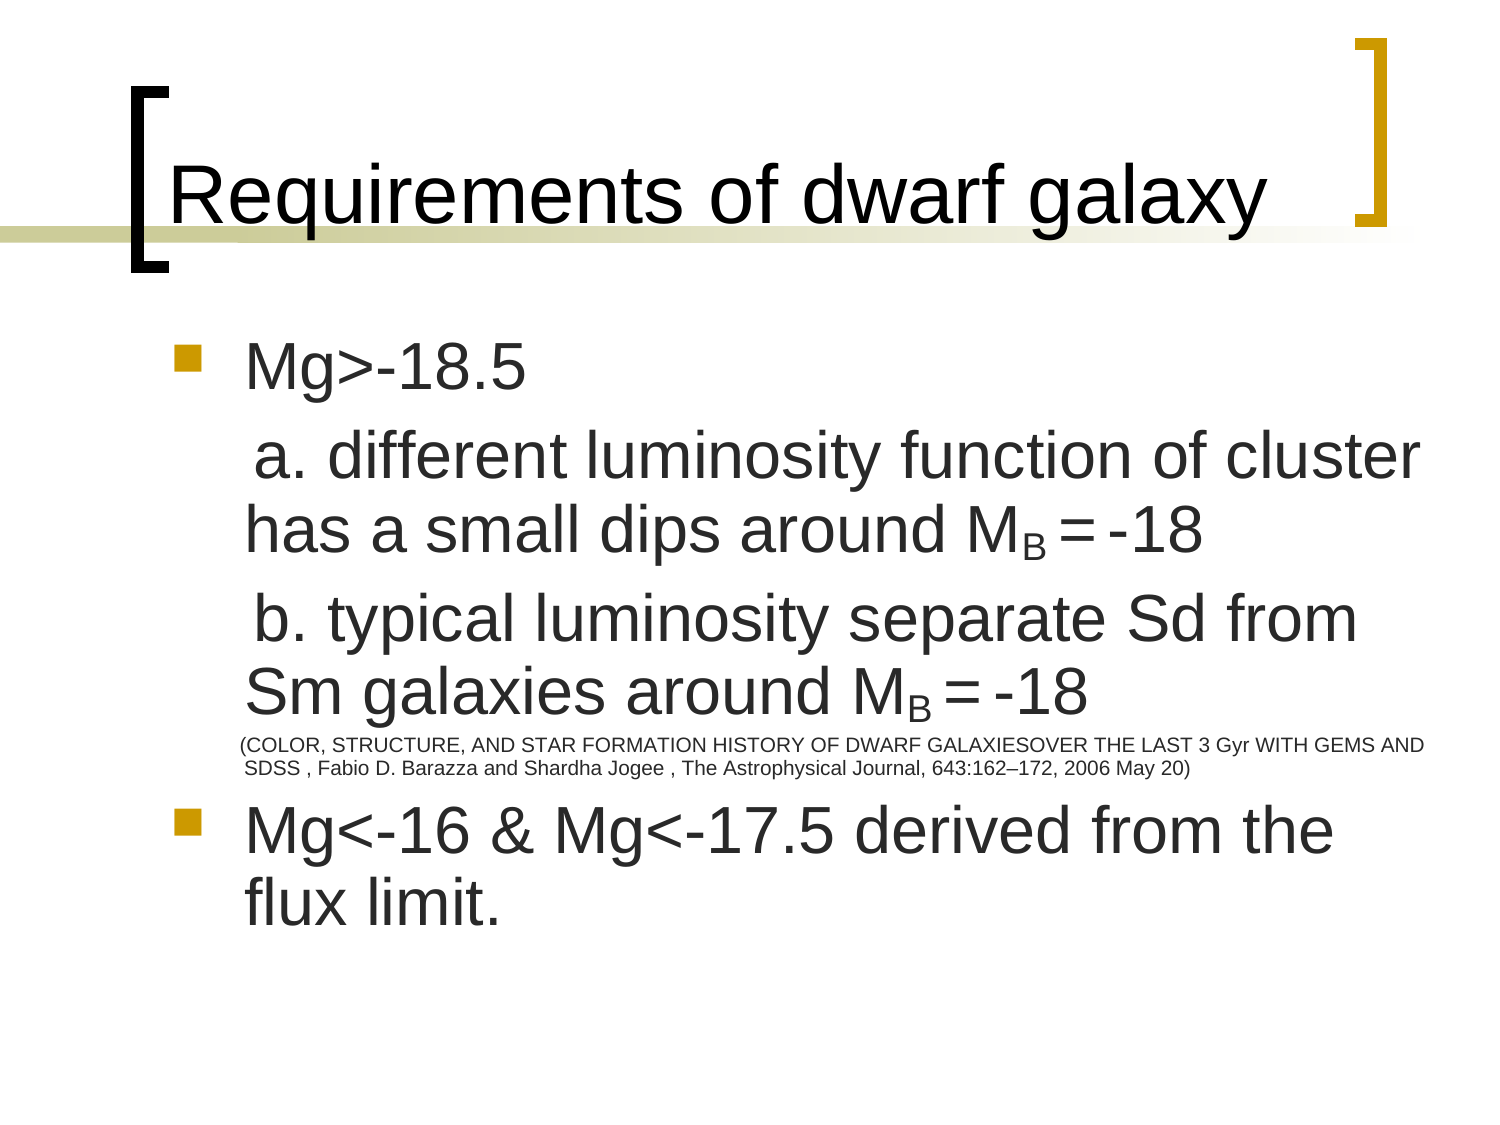

# Requirements of dwarf galaxy
Mg>-18.5
　a. different luminosity function of cluster has a small dips around MB = -18
　b. typical luminosity separate Sd from Sm galaxies around MB = -18
 (COLOR, STRUCTURE, AND STAR FORMATION HISTORY OF DWARF GALAXIESOVER THE LAST 3 Gyr WITH GEMS AND SDSS , Fabio D. Barazza and Shardha Jogee , The Astrophysical Journal, 643:162–172, 2006 May 20)
Mg<-16 & Mg<-17.5 derived from the flux limit.